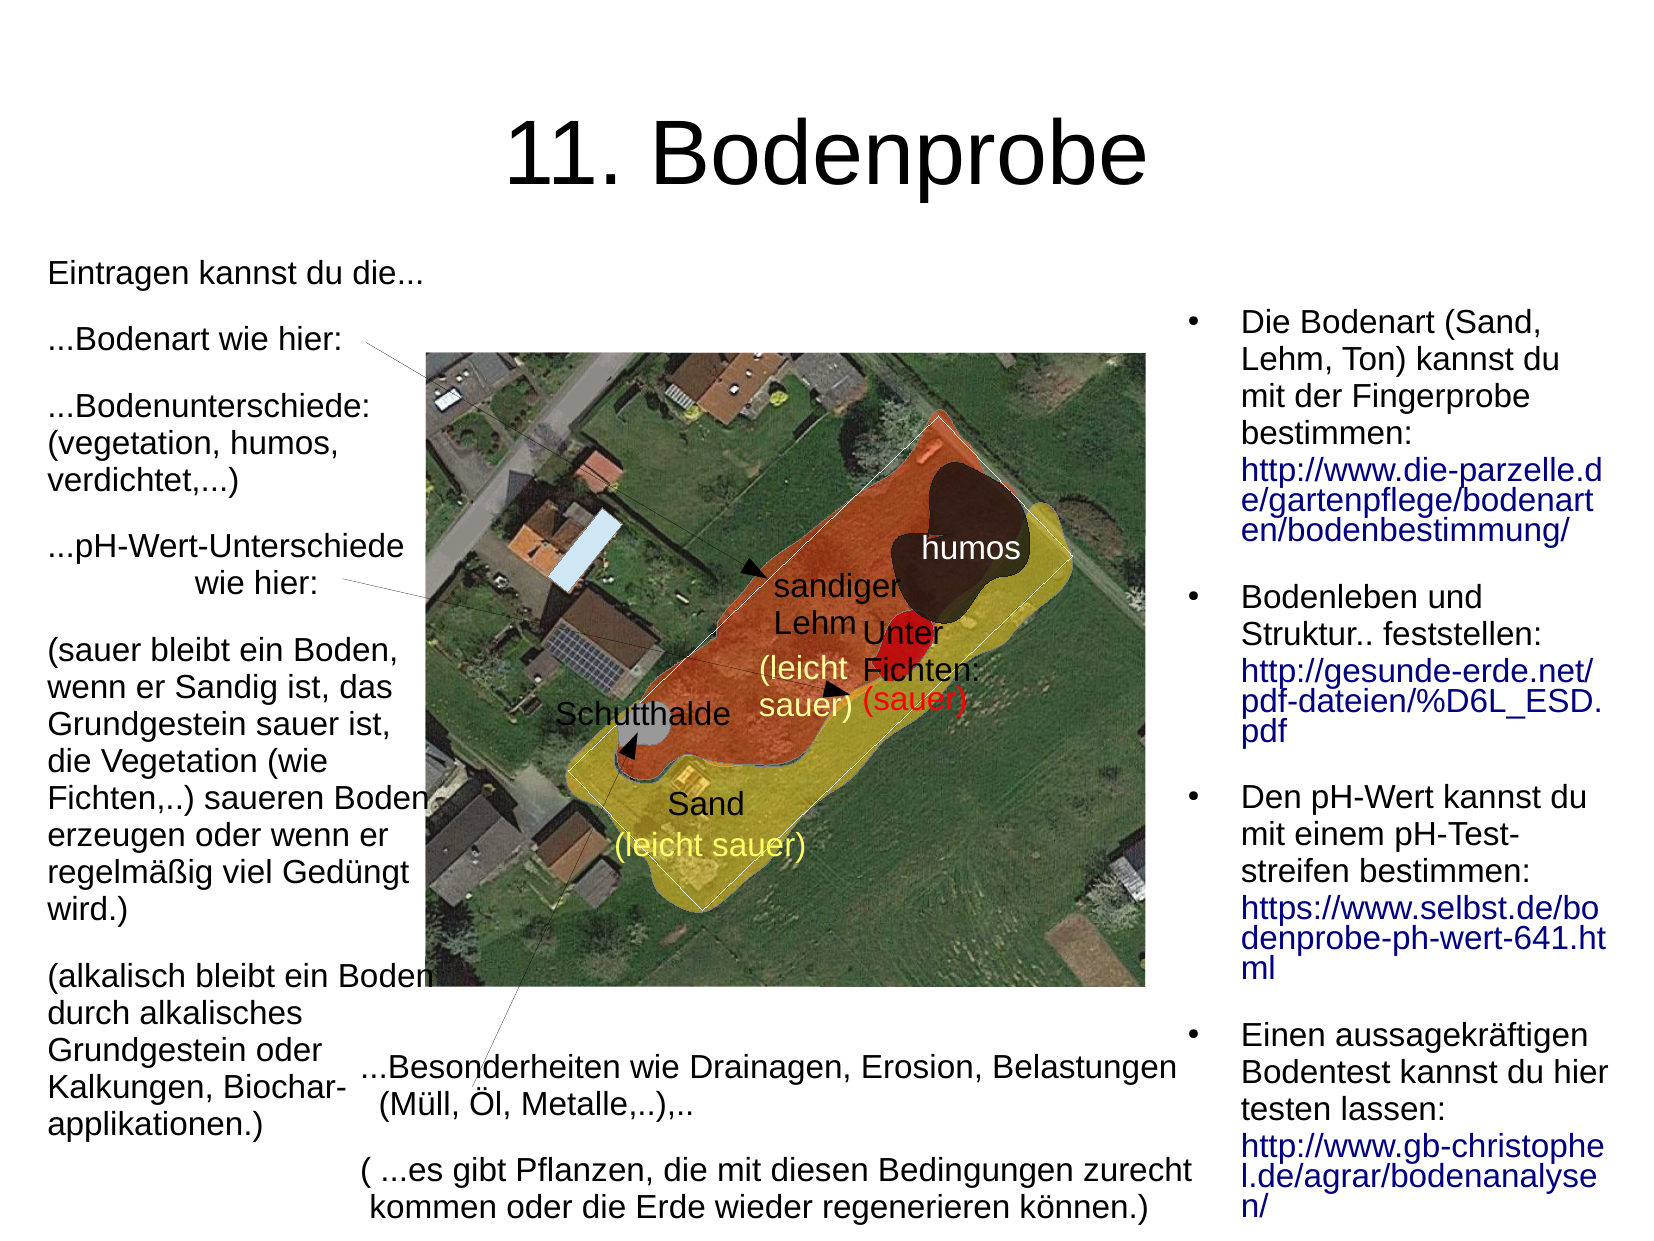

# 11. Bodenprobe
Eintragen kannst du die...
...Bodenart wie hier:
...Bodenunterschiede: (vegetation, humos, verdichtet,...)
...pH-Wert-Unterschiede wie hier:
(sauer bleibt ein Boden, wenn er Sandig ist, das Grundgestein sauer ist, die Vegetation (wie Fichten,..) saueren Boden erzeugen oder wenn er regelmäßig viel Gedüngt wird.)
(alkalisch bleibt ein Boden durch alkalisches Grundgestein oder Kalkungen, Biochar-applikationen.)
Die Bodenart (Sand, Lehm, Ton) kannst du mit der Fingerprobe bestimmen: http://www.die-parzelle.de/gartenpflege/bodenarten/bodenbestimmung/
Bodenleben und Struktur.. feststellen:http://gesunde-erde.net/pdf-dateien/%D6L_ESD.pdf
Den pH-Wert kannst du mit einem pH-Test-streifen bestimmen: https://www.selbst.de/bodenprobe-ph-wert-641.html
Einen aussagekräftigen Bodentest kannst du hier testen lassen: http://www.gb-christophel.de/agrar/bodenanalysen/
Die Bodentyp und das Grundgestein kannst du aus dieser Karte entnehmen:https://services.bgr.de/boden/bgl5000
humos
sandiger Lehm
Unter Fichten:
(leicht sauer)
(sauer)
Schutthalde
Sand
(leicht sauer)
...Besonderheiten wie Drainagen, Erosion, Belastungen
 (Müll, Öl, Metalle,..),..
( ...es gibt Pflanzen, die mit diesen Bedingungen zurecht
 kommen oder die Erde wieder regenerieren können.)